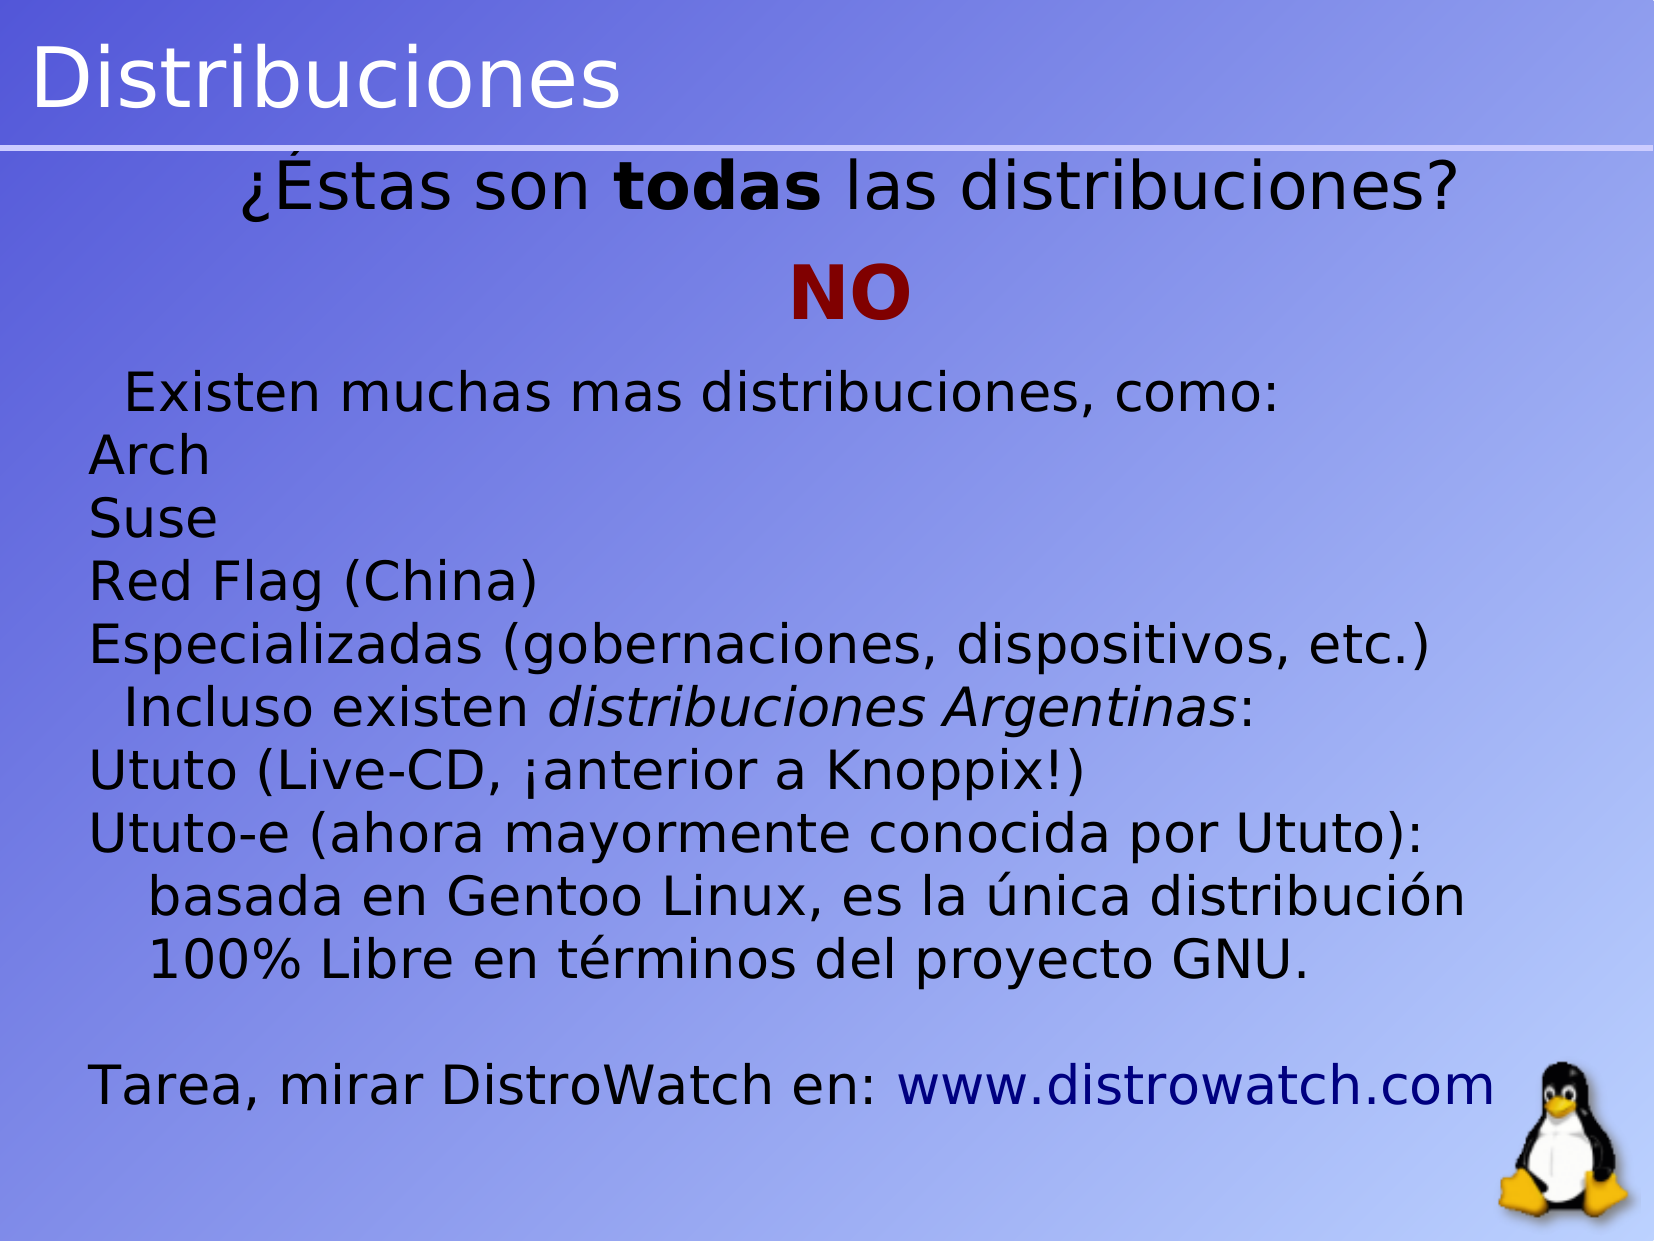

# Distribuciones
¿Éstas son todas las distribuciones?
NO
Existen muchas mas distribuciones, como:
Arch
Suse
Red Flag (China)
Especializadas (gobernaciones, dispositivos, etc.)
Incluso existen distribuciones Argentinas:
Ututo (Live-CD, ¡anterior a Knoppix!)
Ututo-e (ahora mayormente conocida por Ututo): basada en Gentoo Linux, es la única distribución 100% Libre en términos del proyecto GNU.
Tarea, mirar DistroWatch en: www.distrowatch.com